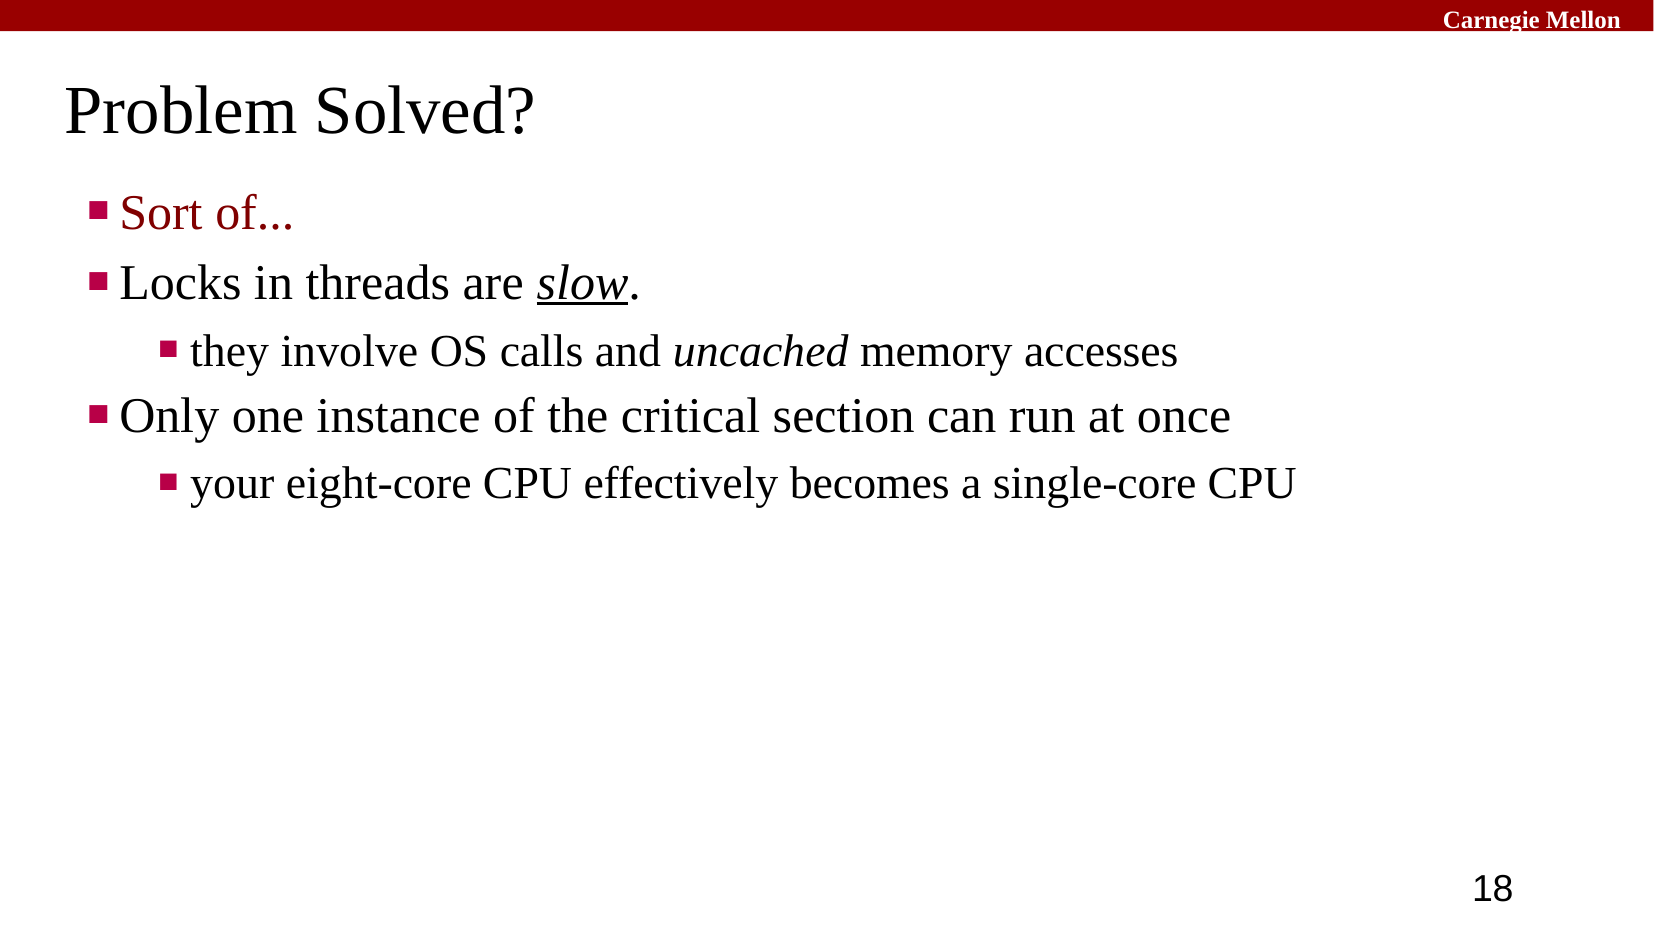

# Problem Solved?
Sort of...
Locks in threads are slow.
they involve OS calls and uncached memory accesses
Only one instance of the critical section can run at once
your eight-core CPU effectively becomes a single-core CPU